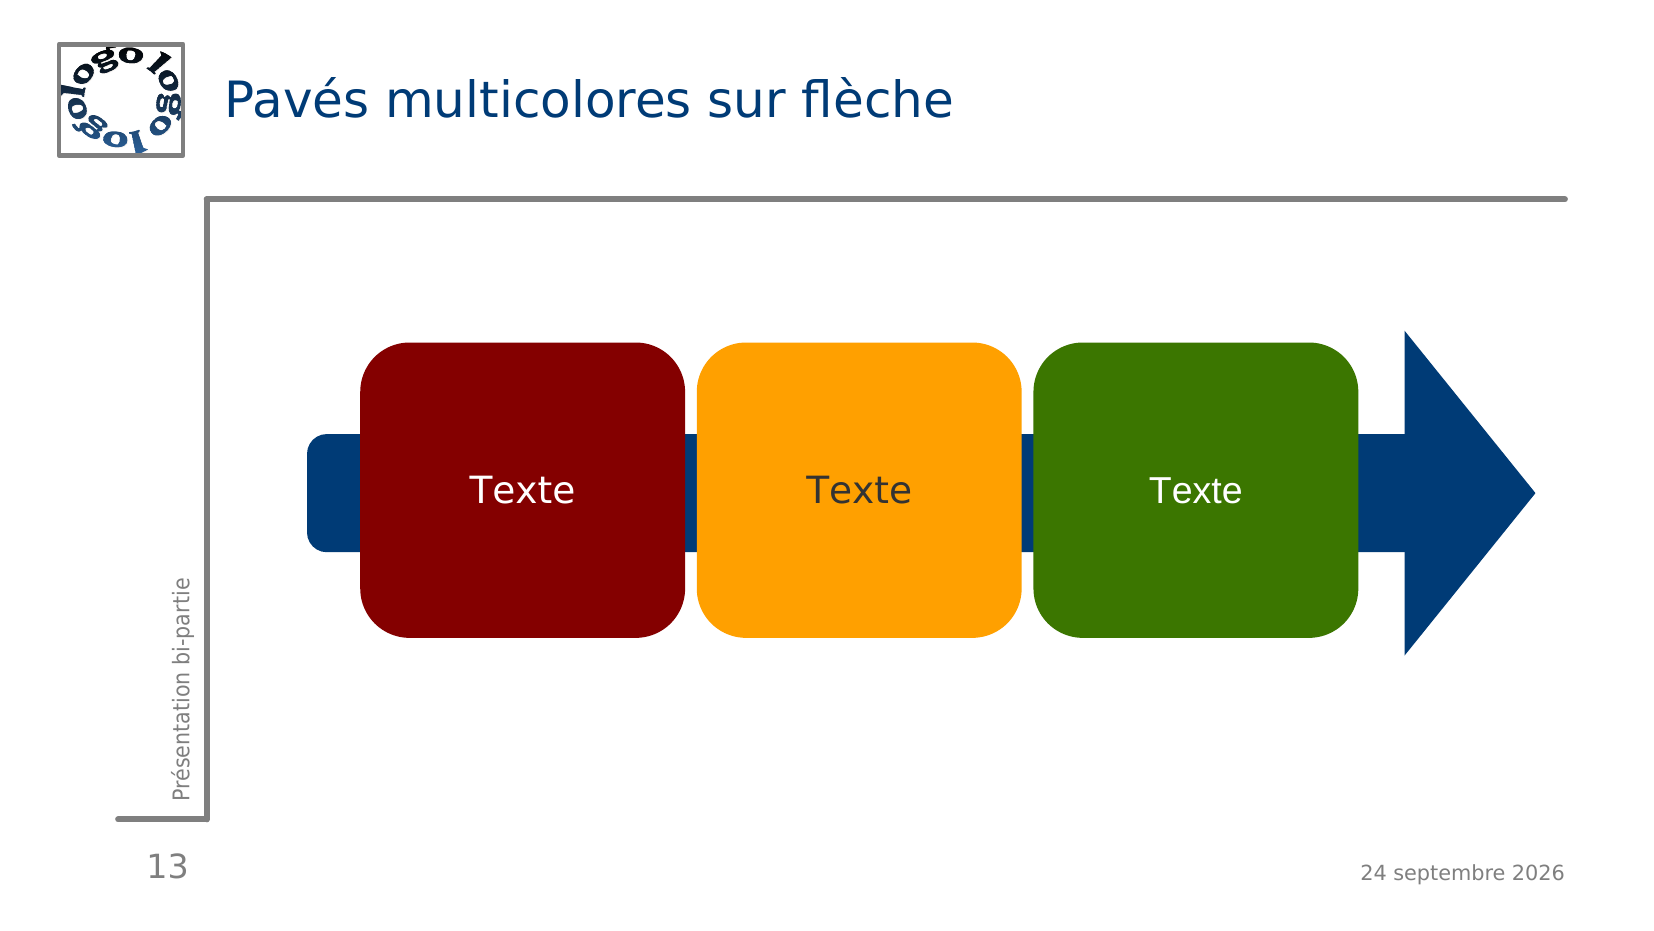

# Pavés multicolores sur flèche
Texte
Texte
Texte
Présentation bi-partie